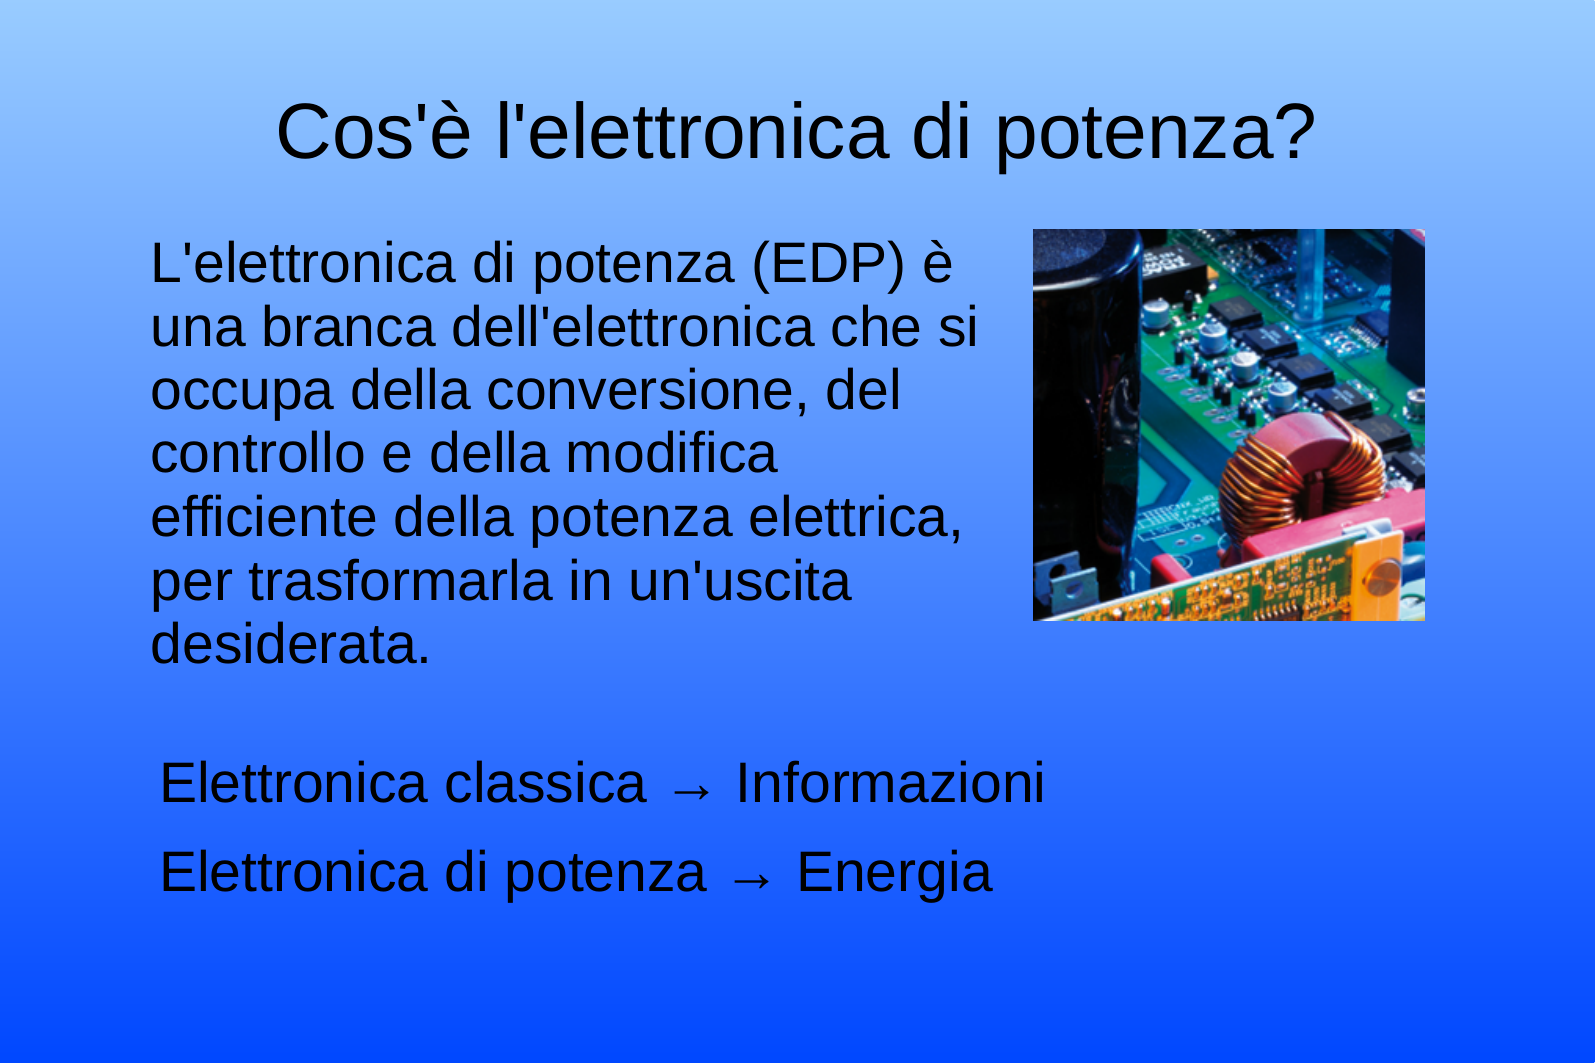

# Cos'è l'elettronica di potenza?
L'elettronica di potenza (EDP) è una branca dell'elettronica che si occupa della conversione, del controllo e della modifica efficiente della potenza elettrica, per trasformarla in un'uscita desiderata.
Elettronica classica → Informazioni
Elettronica di potenza → Energia